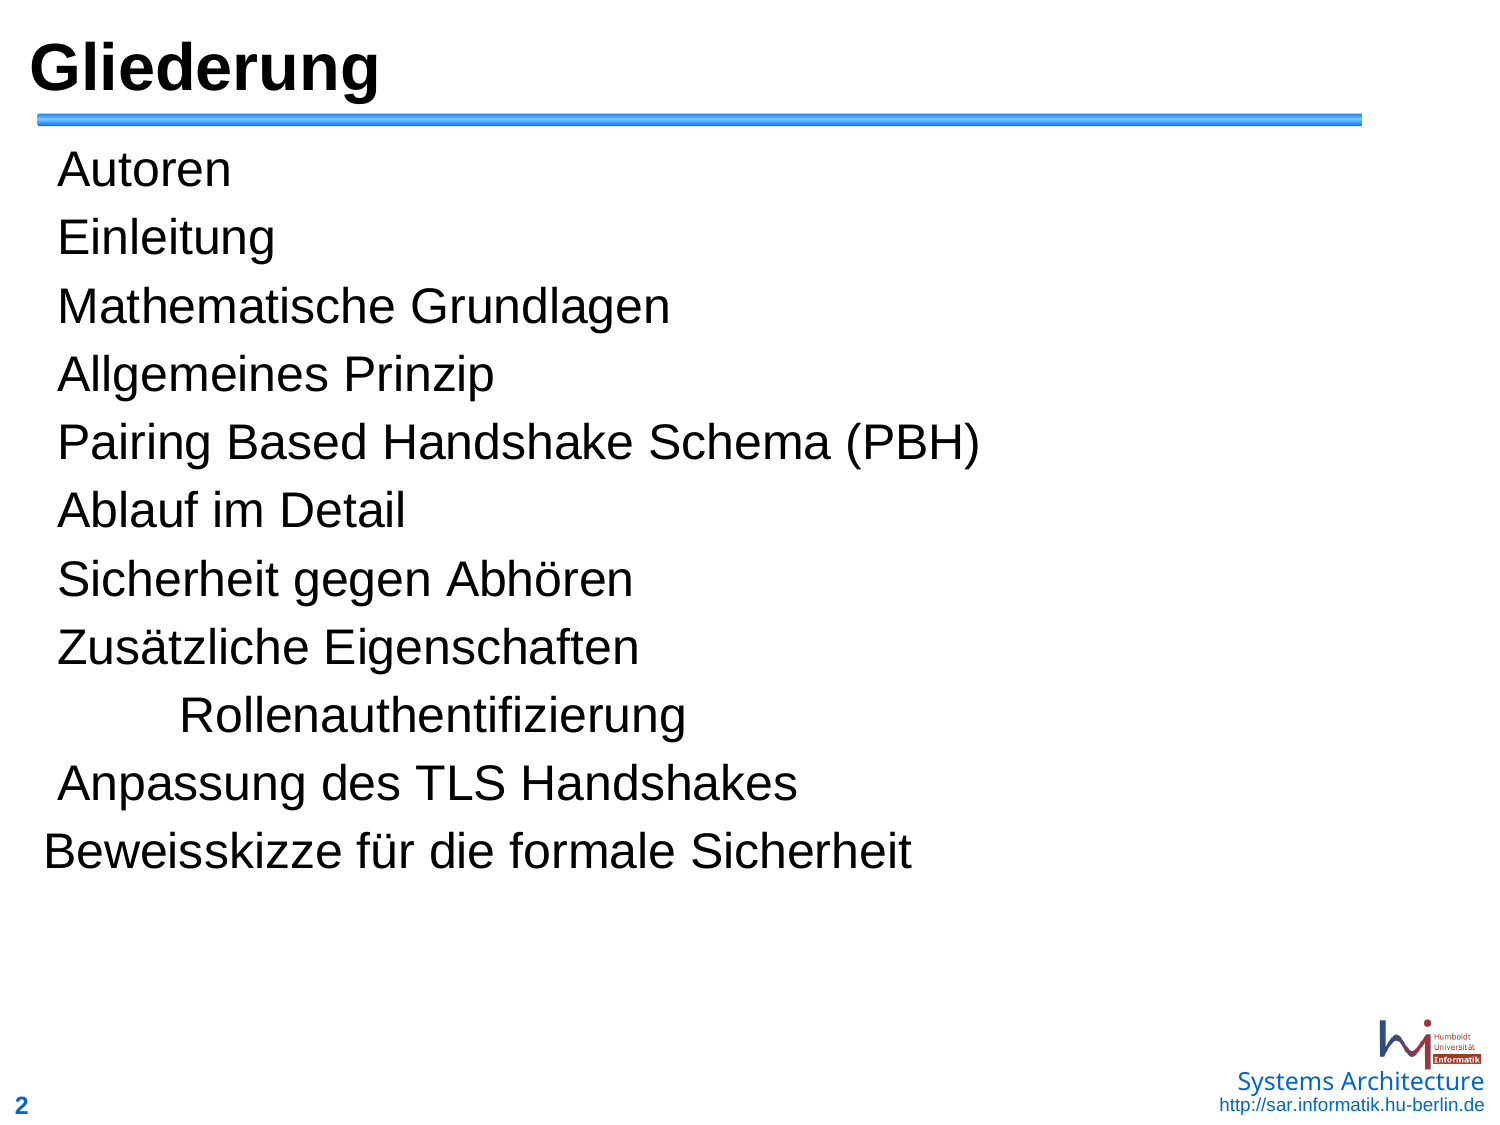

# Gliederung
 Autoren
 Einleitung
 Mathematische Grundlagen
 Allgemeines Prinzip
 Pairing Based Handshake Schema (PBH)
 Ablauf im Detail
 Sicherheit gegen Abhören
 Zusätzliche Eigenschaften
Rollenauthentifizierung
 Anpassung des TLS Handshakes
 Beweisskizze für die formale Sicherheit